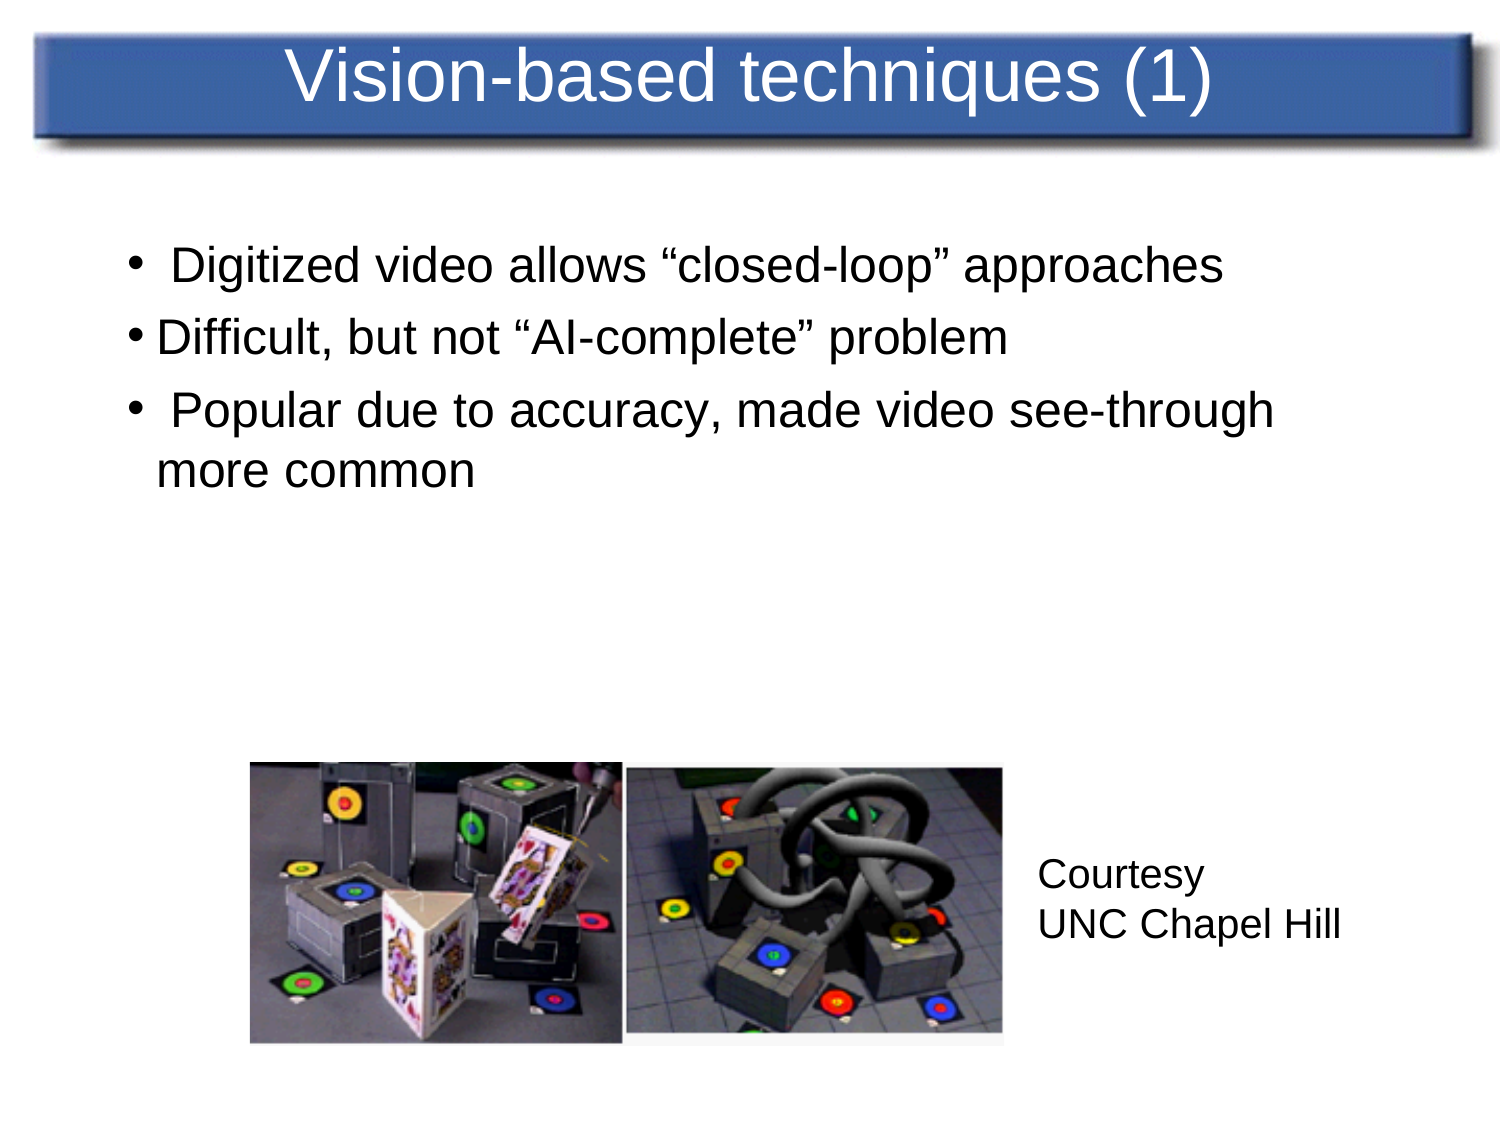

# Vision-based techniques (1)
 Digitized video allows “closed-loop” approaches
Difficult, but not “AI-complete” problem
 Popular due to accuracy, made video see-through more common
Courtesy
UNC Chapel Hill